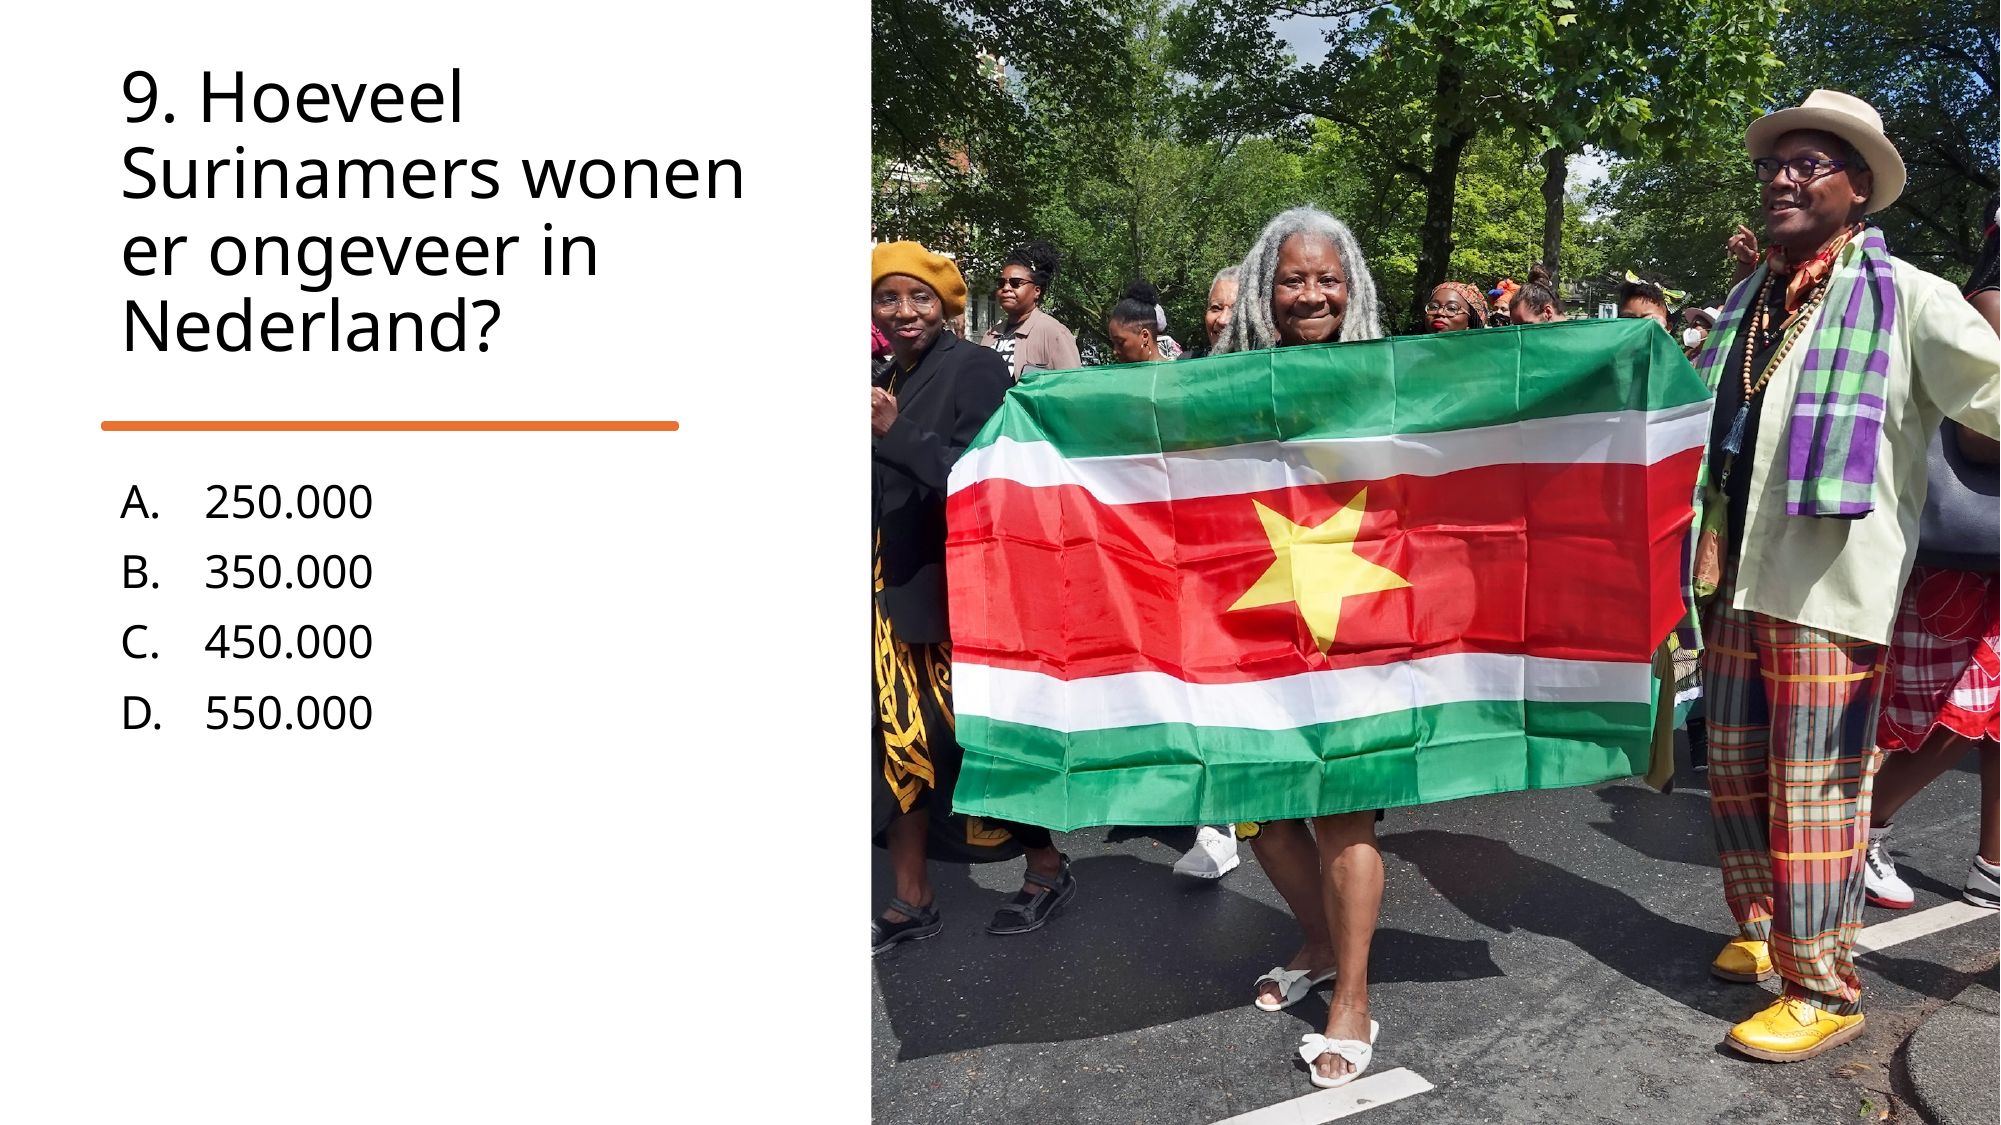

# 9. Hoeveel Surinamers wonen er ongeveer in Nederland?
250.000
350.000
450.000
550.000